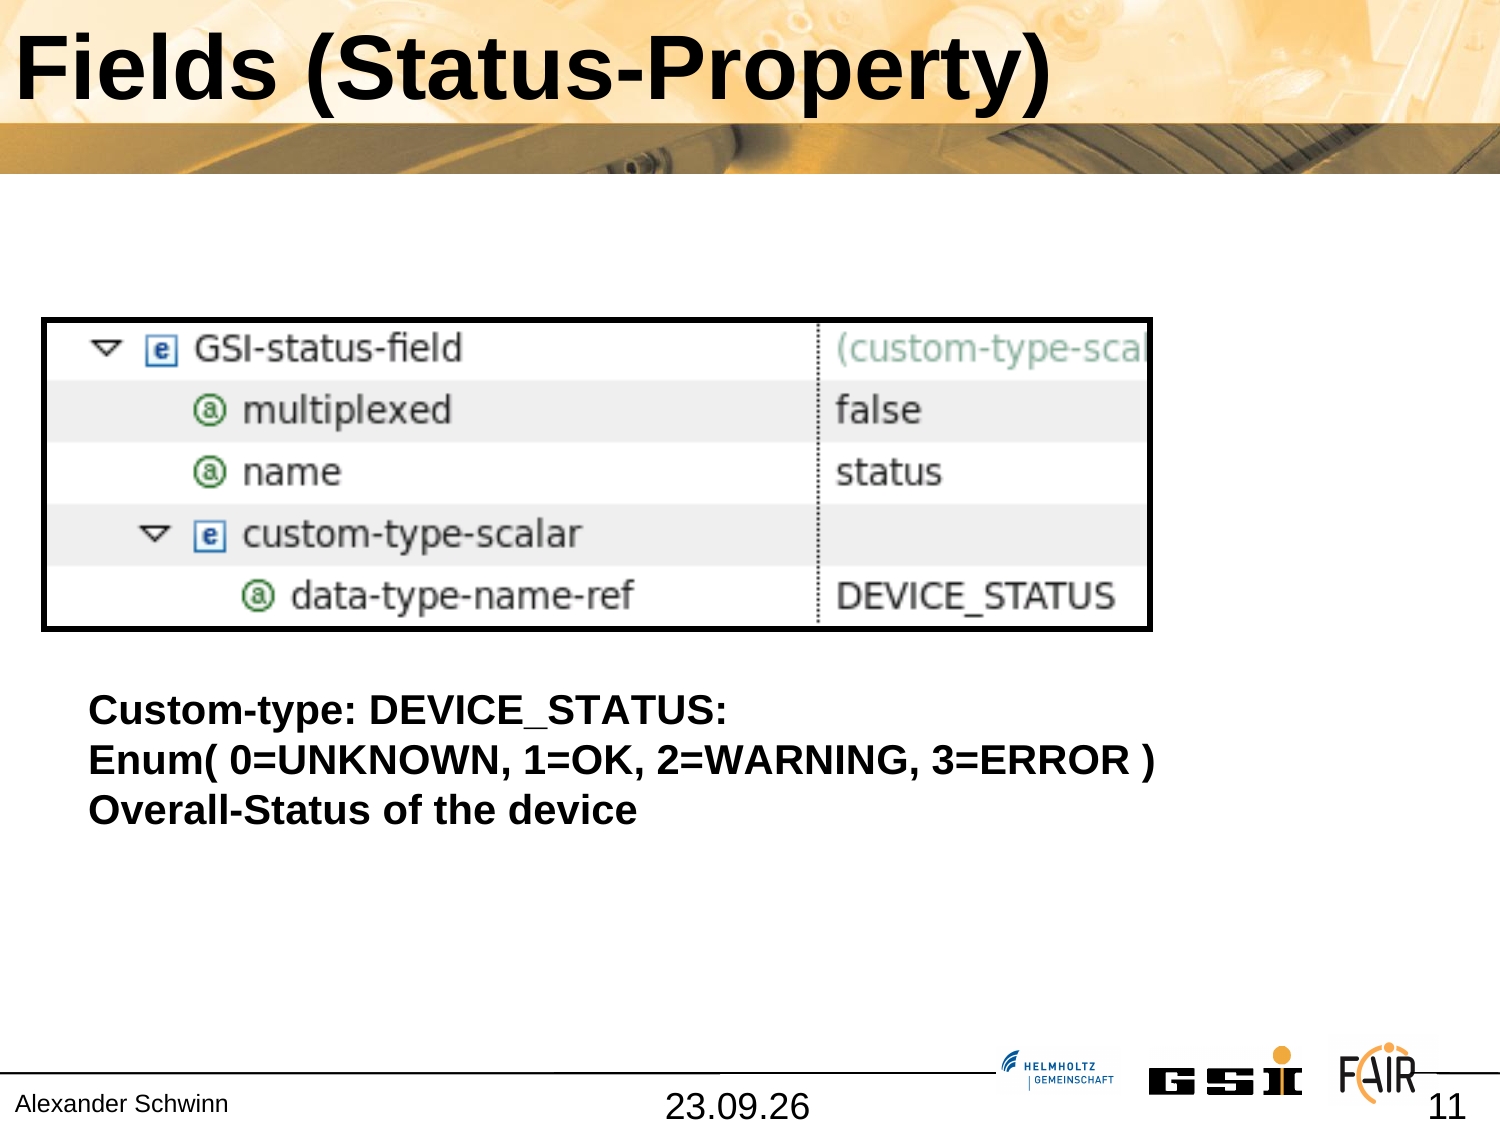

# Fields (Status-Property)
Custom-type: DEVICE_STATUS:
Enum( 0=UNKNOWN, 1=OK, 2=WARNING, 3=ERROR )
Overall-Status of the device
11